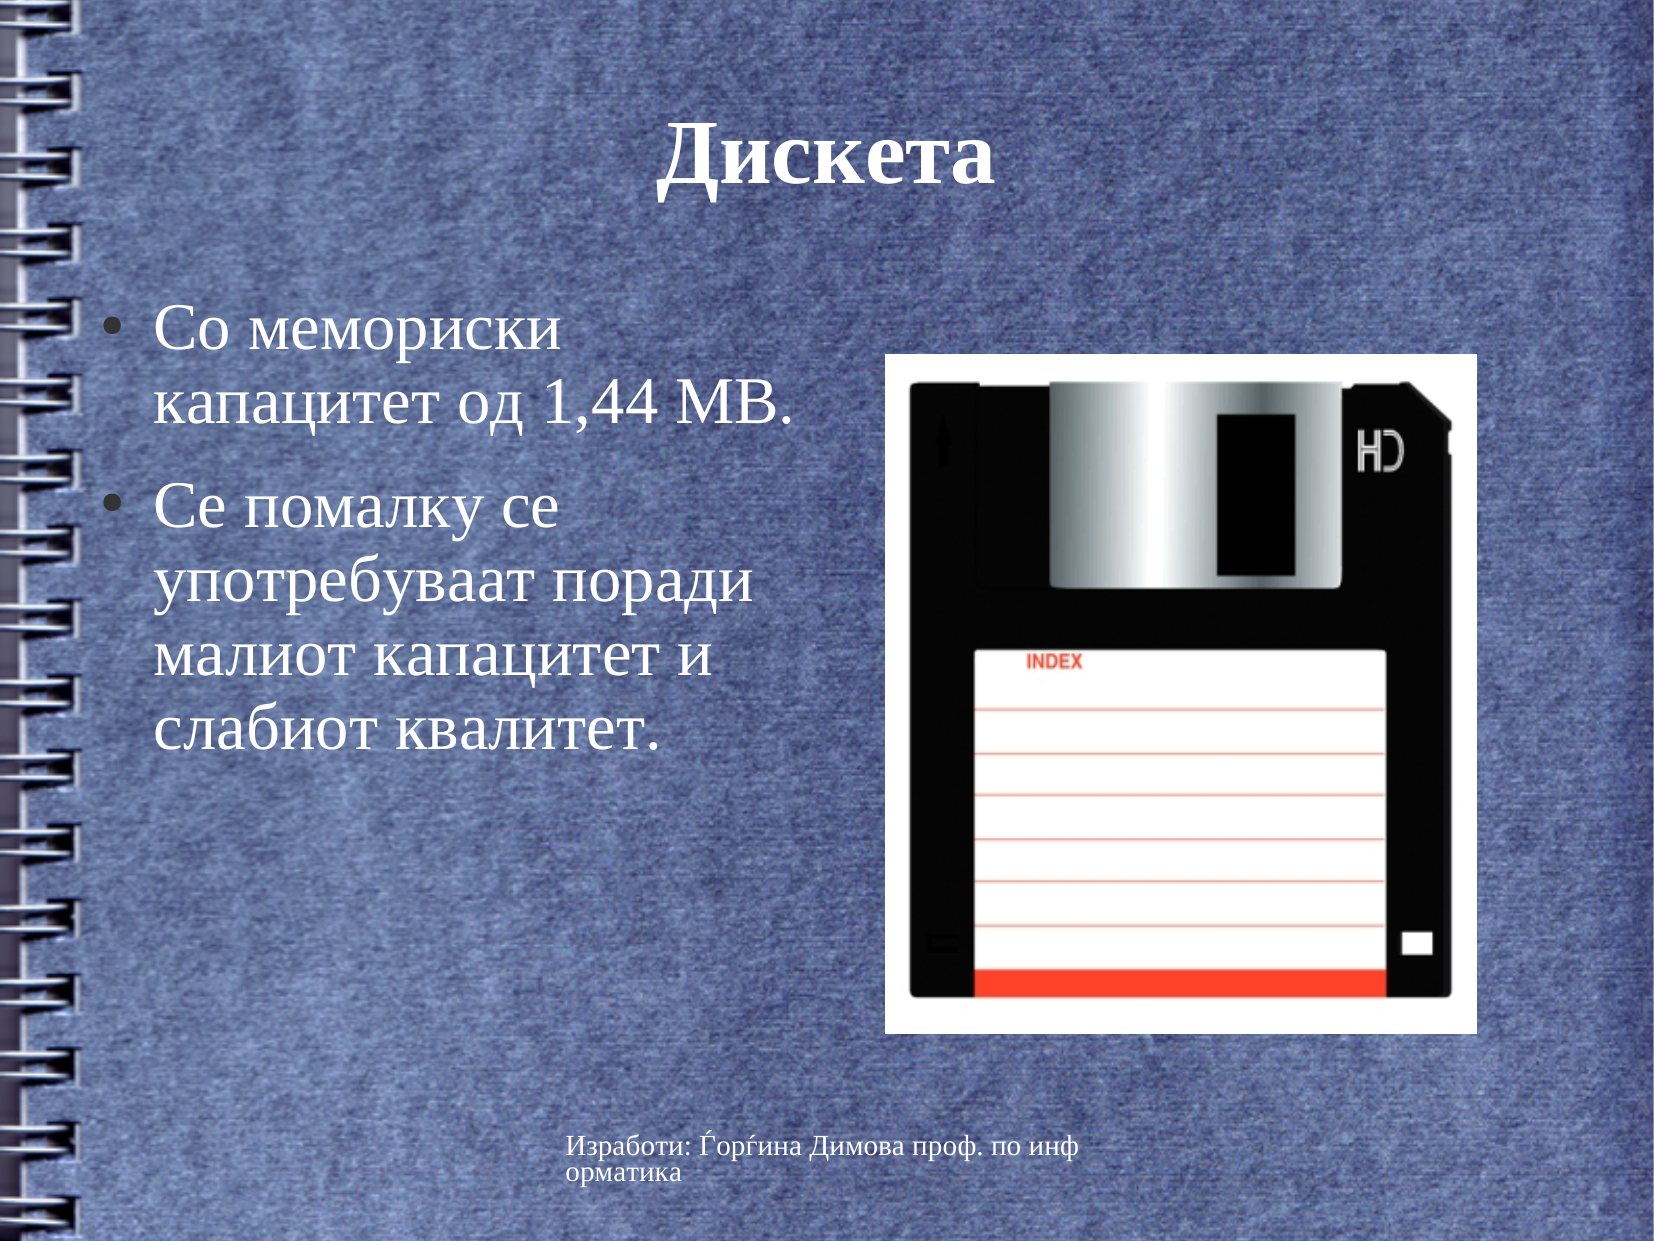

# Дискета
Со мемориски капацитет од 1,44 MB.
Се помалку се употребуваат поради малиот капацитет и слабиот квалитет.
Изработи: Ѓорѓина Димова проф. по информатика